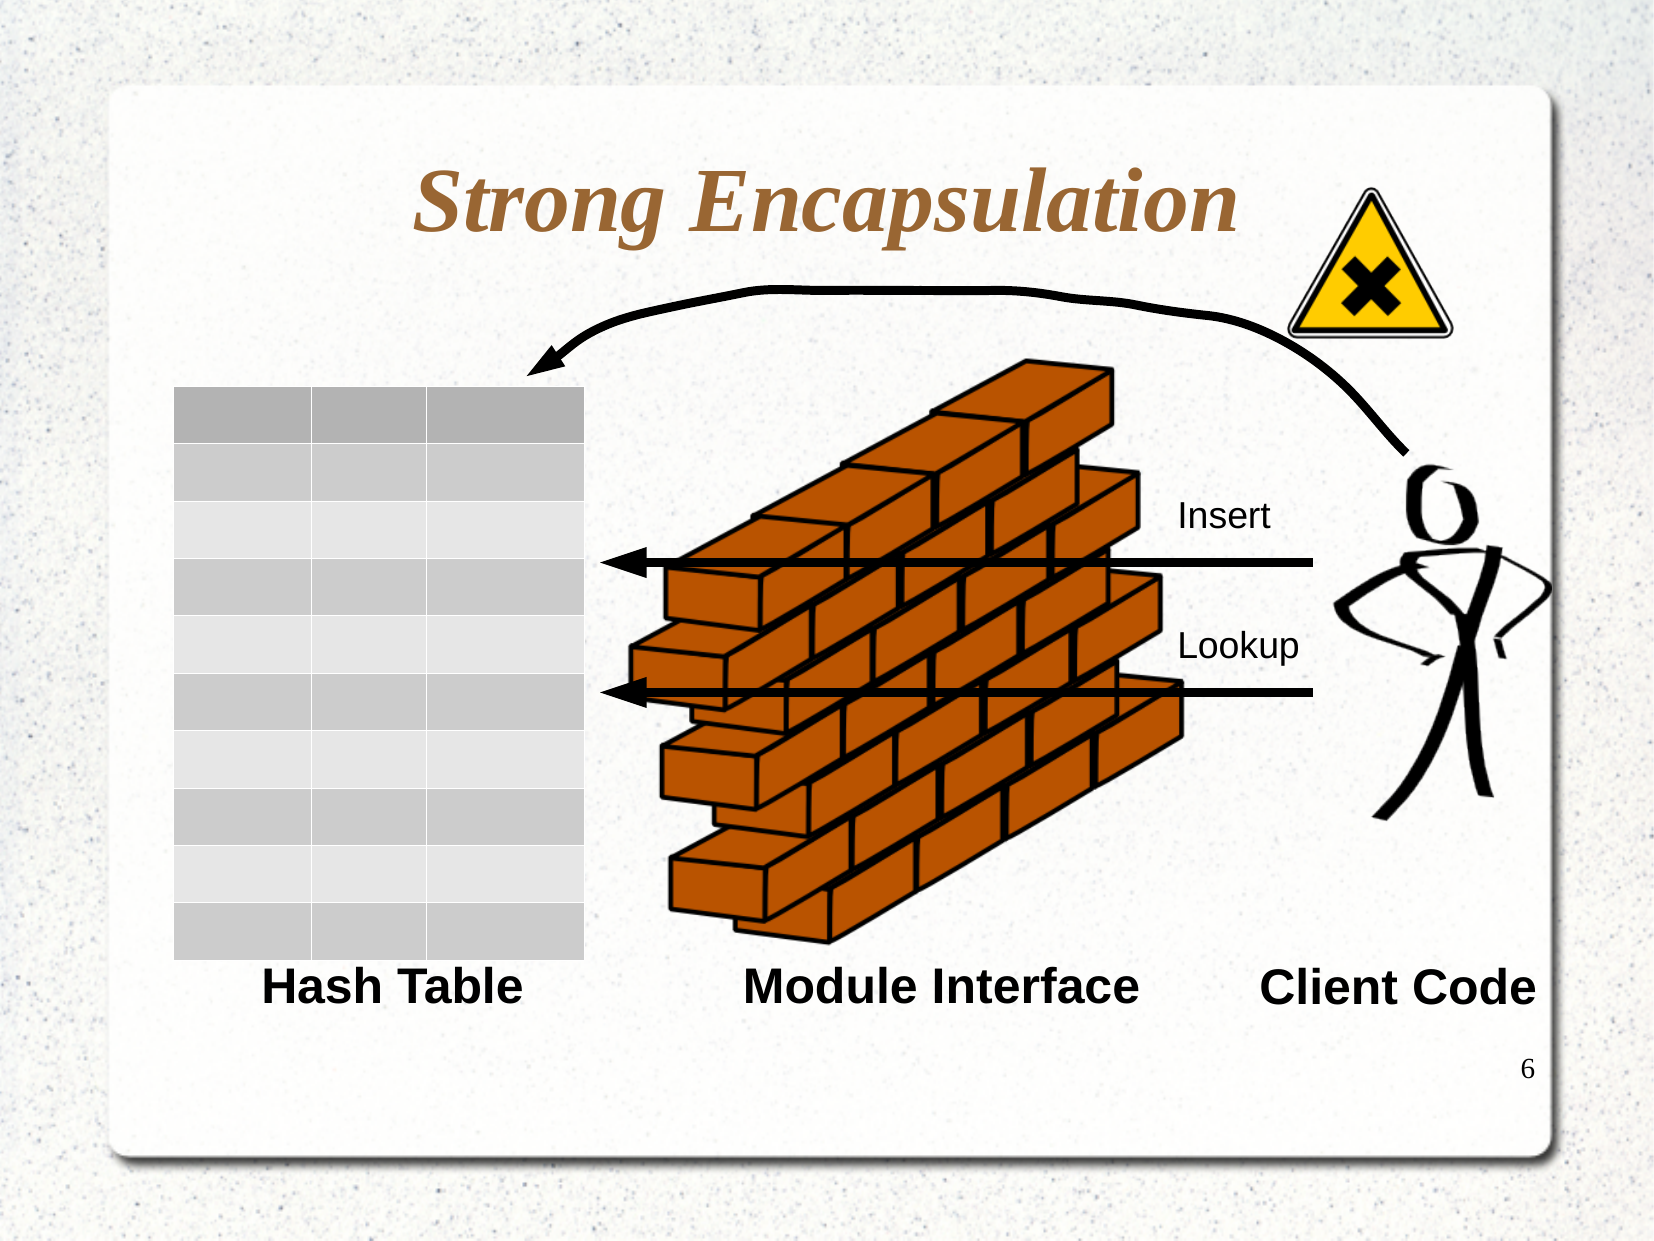

# Strong Encapsulation
| | | |
| --- | --- | --- |
| | | |
| | | |
| | | |
| | | |
| | | |
| | | |
| | | |
| | | |
| | | |
Insert
Lookup
Hash Table
Module Interface
Client Code
6